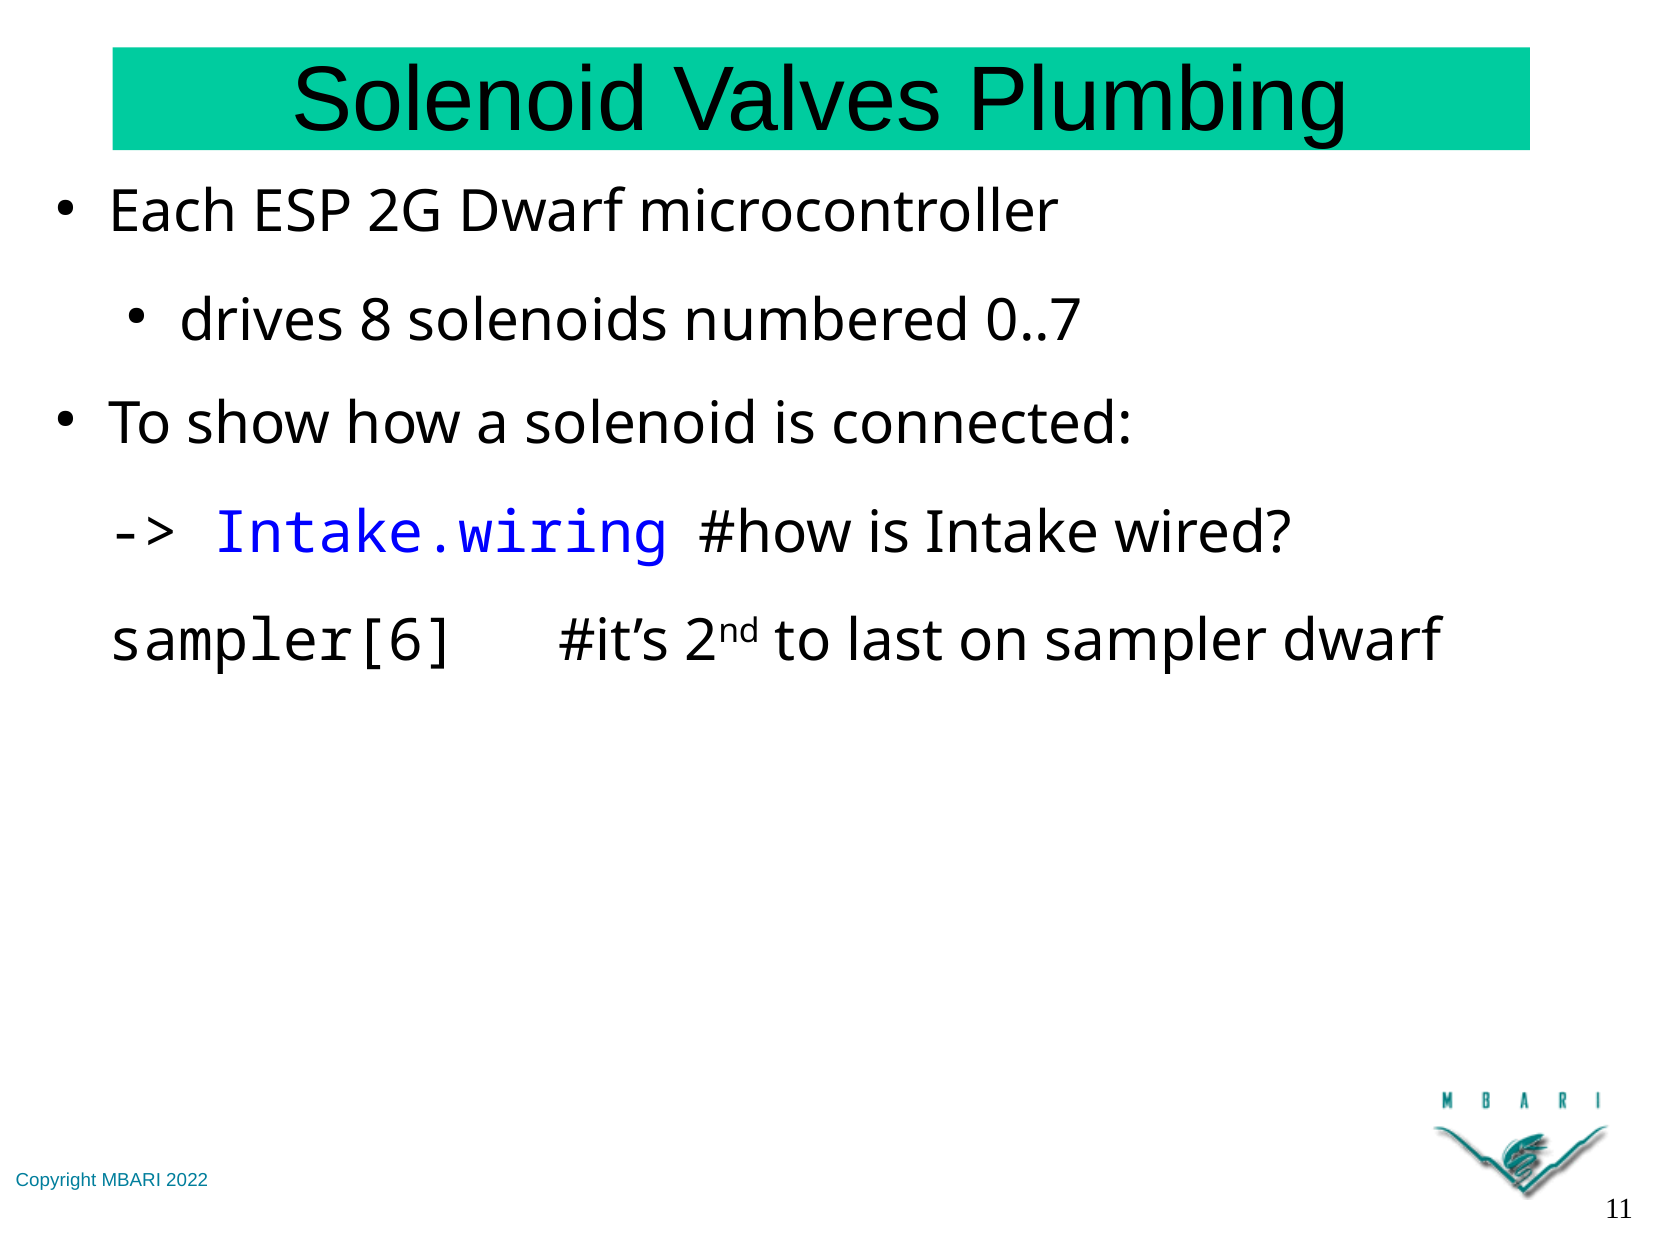

# Solenoid Valves Plumbing
Each ESP 2G Dwarf microcontroller
drives 8 solenoids numbered 0..7
To show how a solenoid is connected:
-> Intake.wiring #how is Intake wired?
sampler[6]		#it’s 2nd to last on sampler dwarf